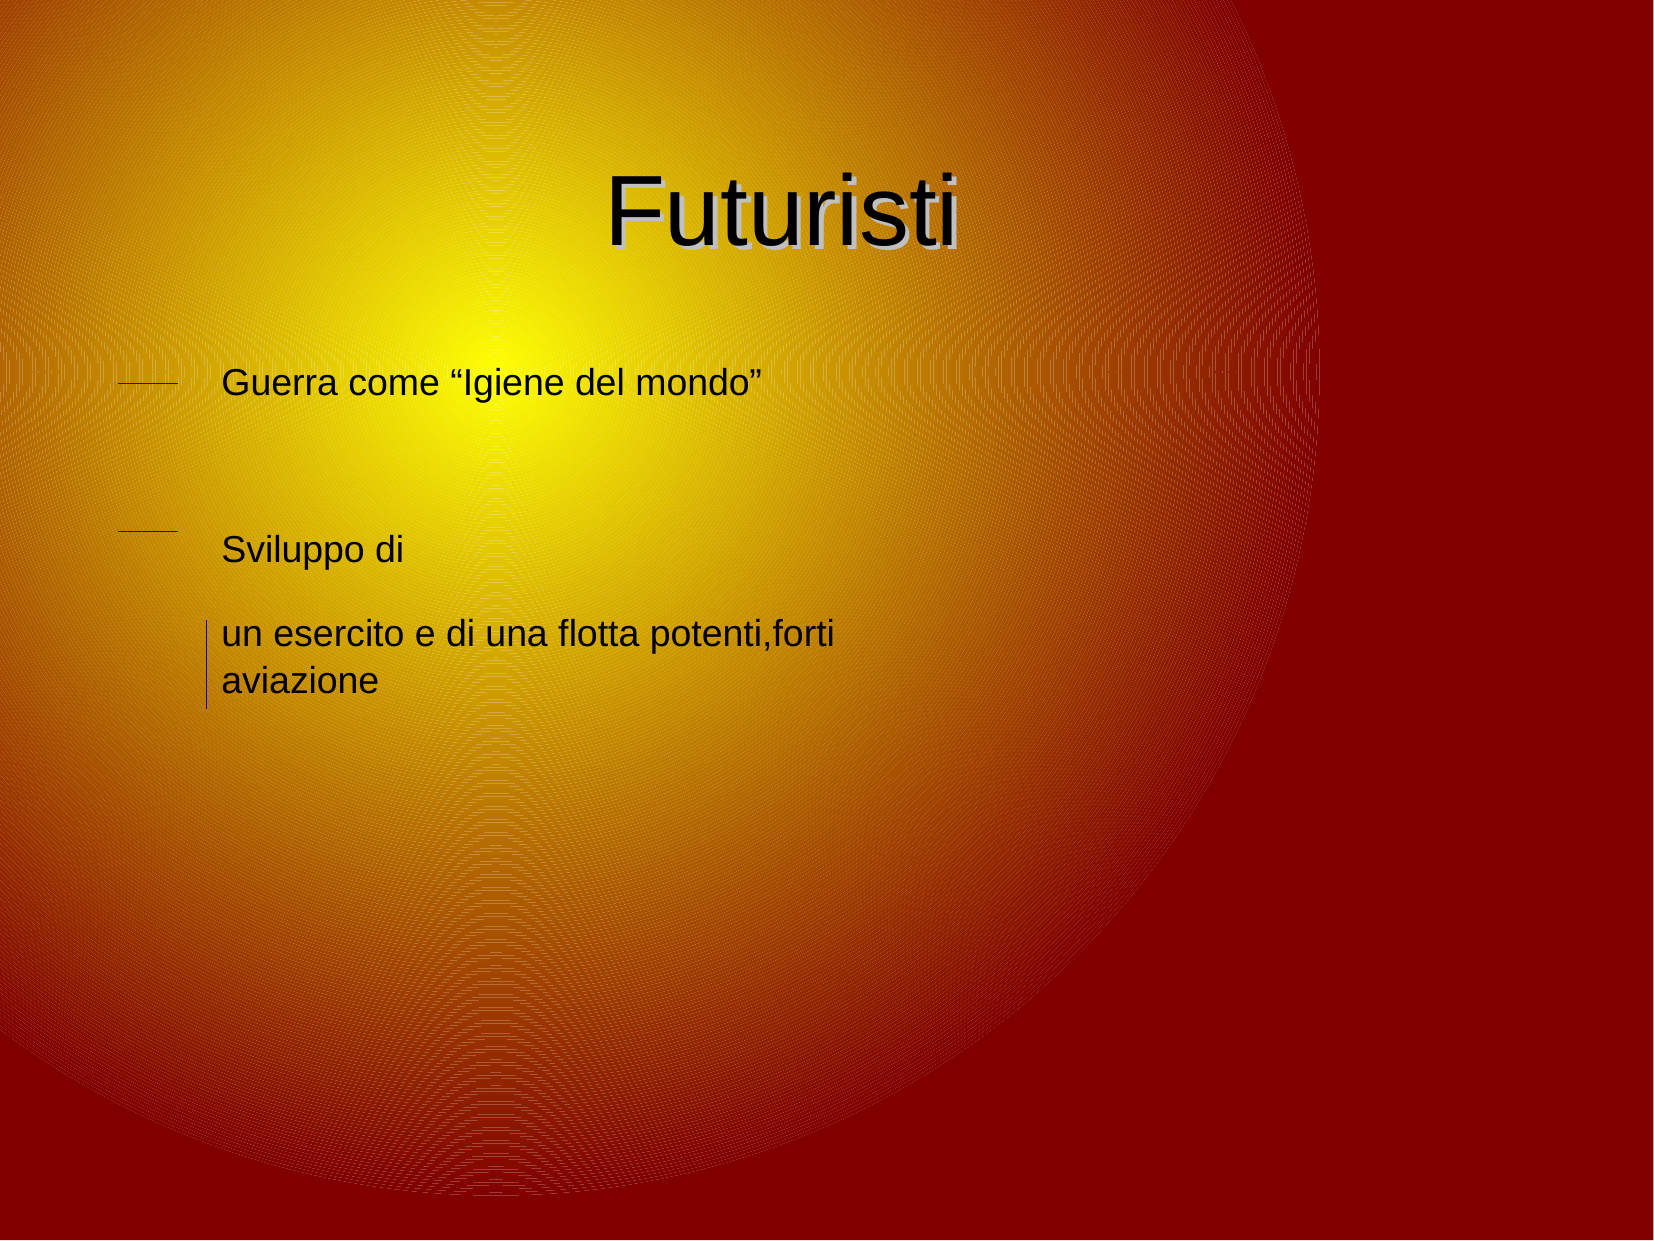

Futuristi
Guerra come “Igiene del mondo”
Sviluppo di
un esercito e di una flotta potenti,forti
aviazione